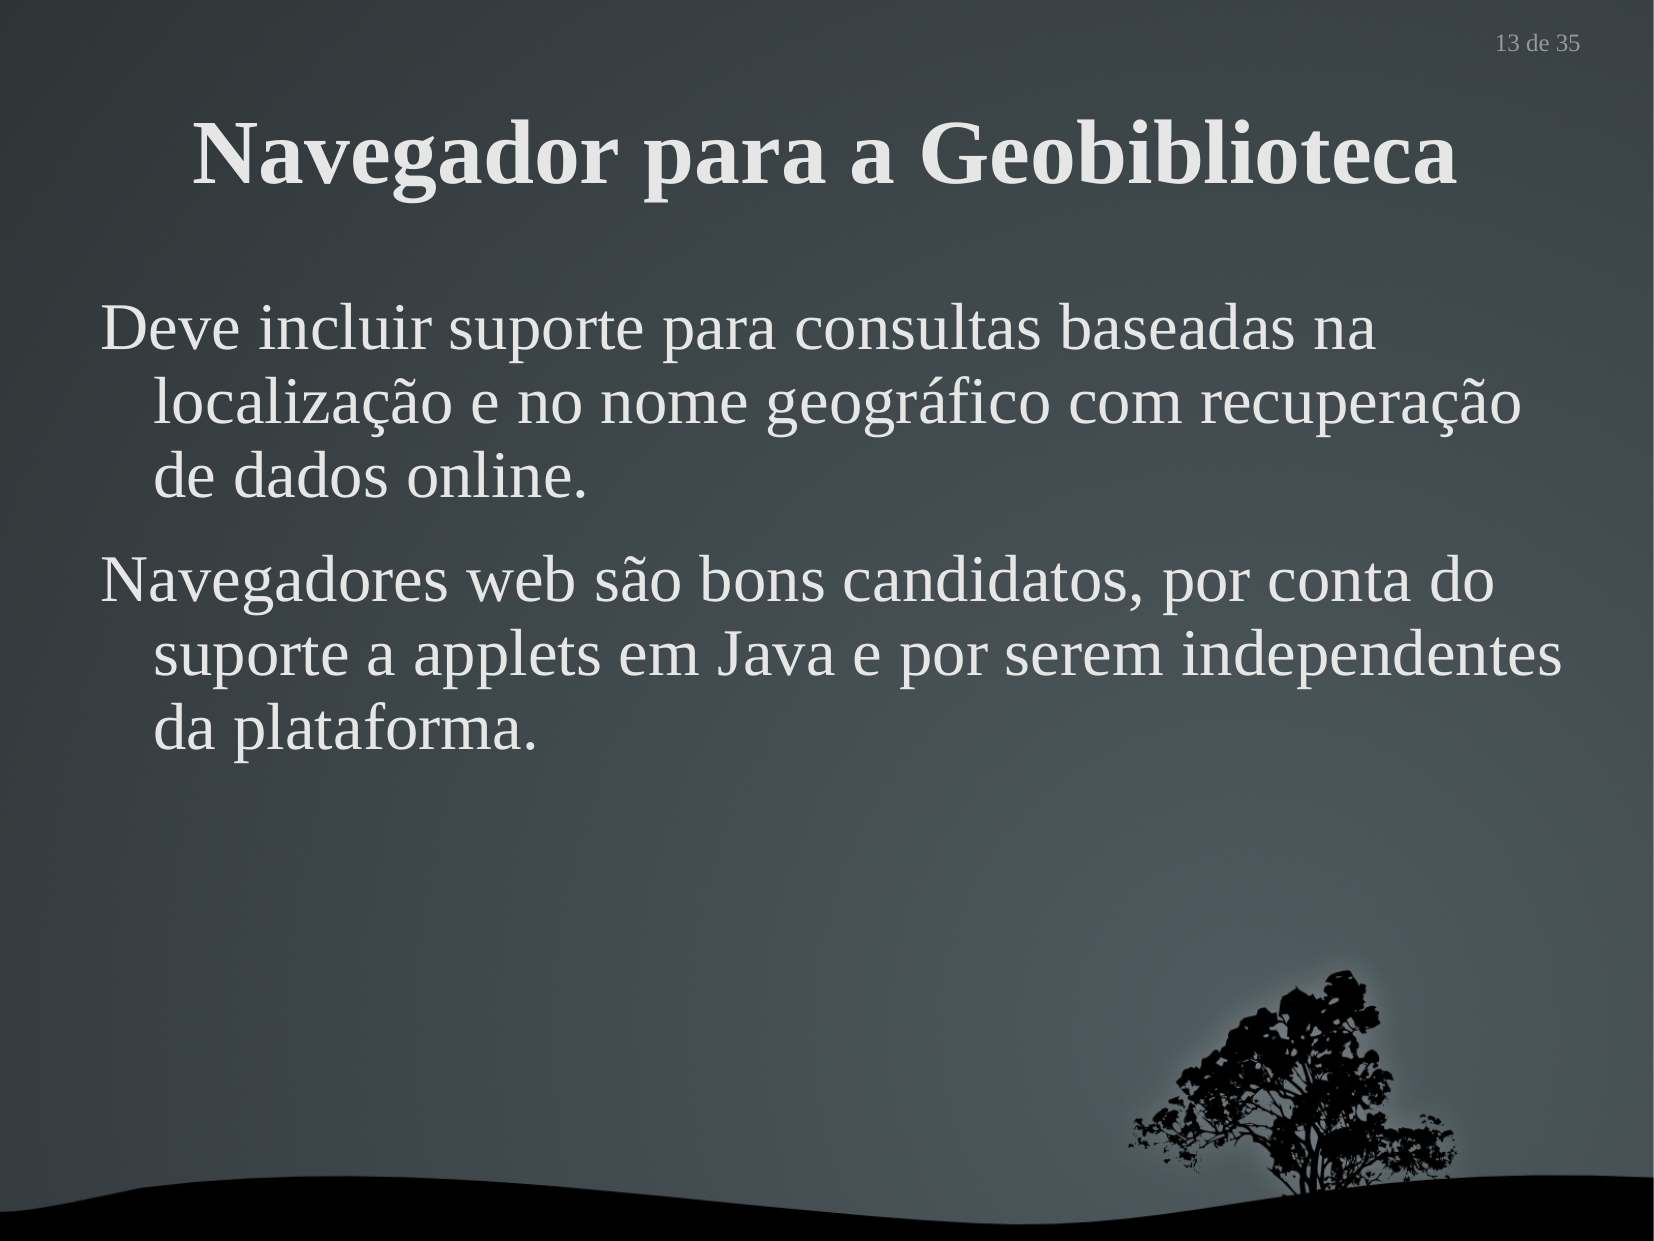

# Navegador para a Geobiblioteca
Deve incluir suporte para consultas baseadas na localização e no nome geográfico com recuperação de dados online.
Navegadores web são bons candidatos, por conta do suporte a applets em Java e por serem independentes da plataforma.